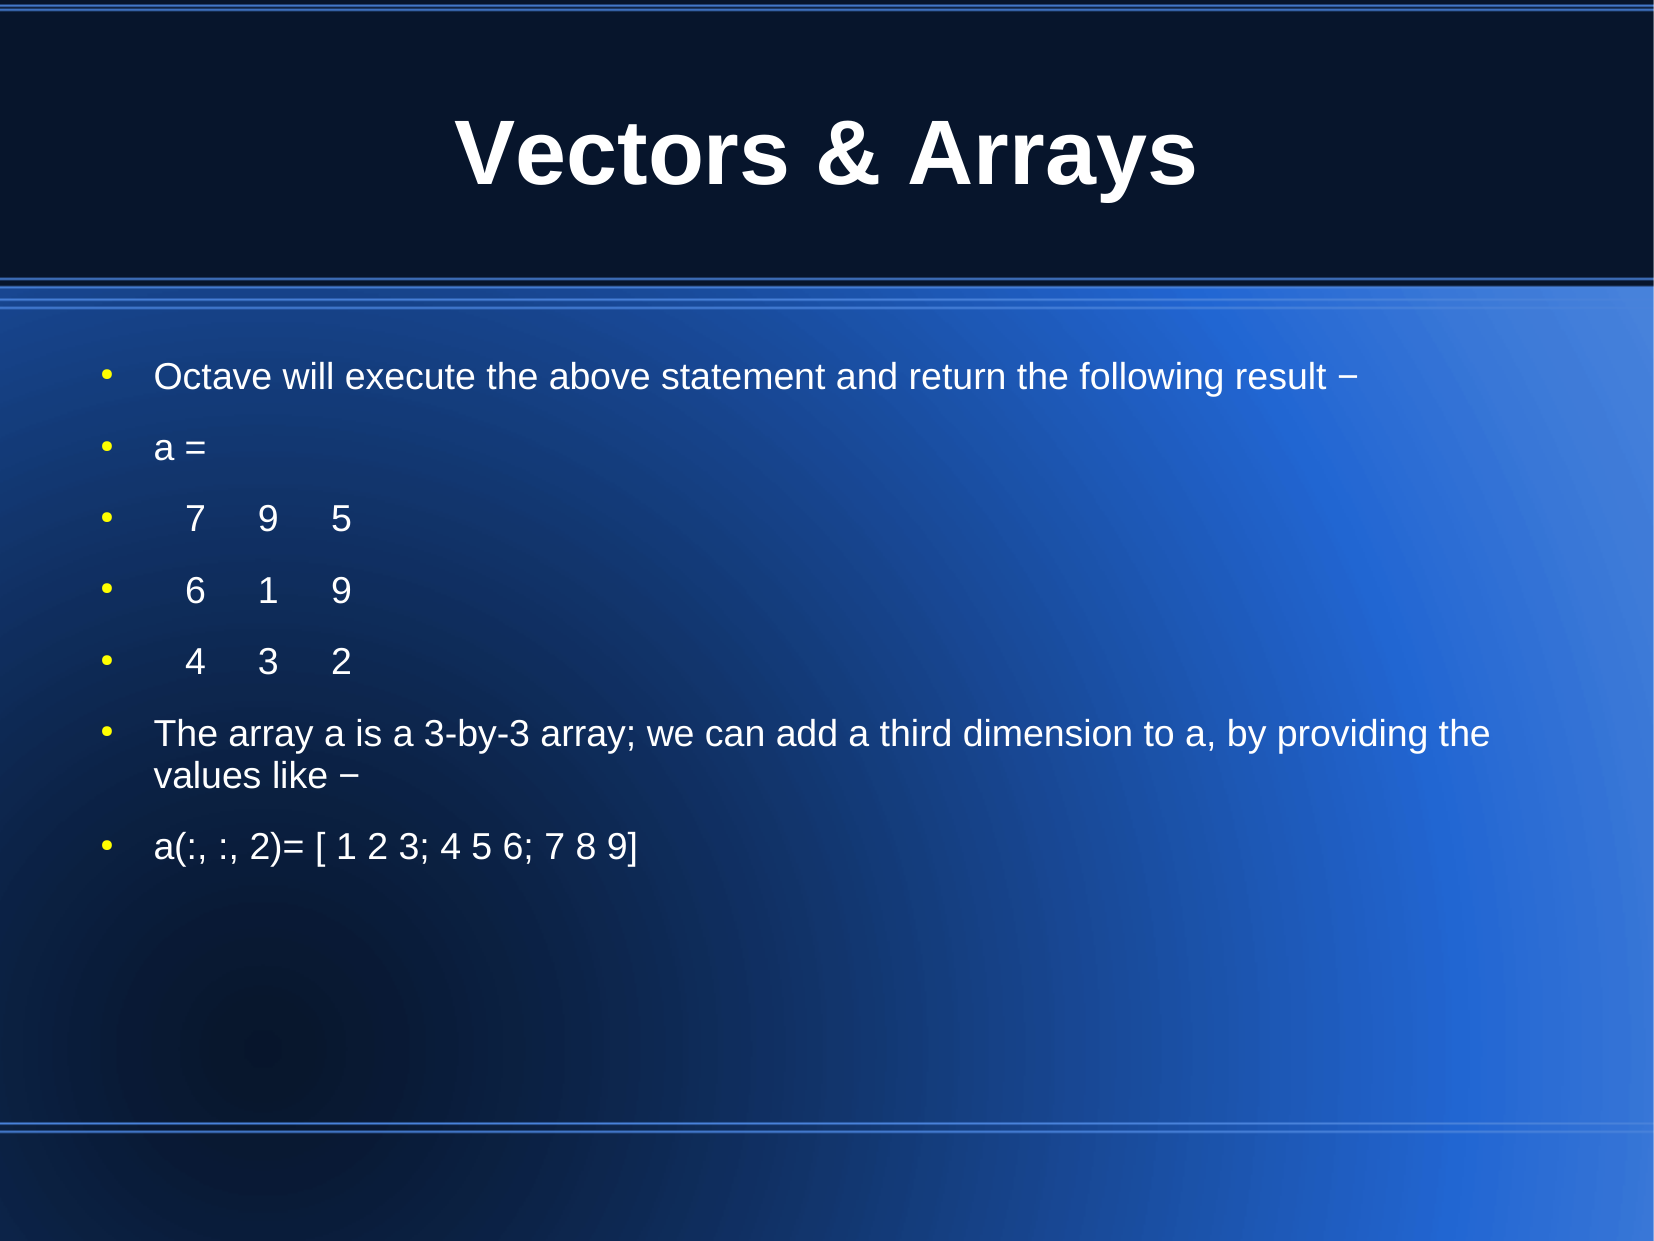

# Vectors & Arrays
Octave will execute the above statement and return the following result −
a =
 7 9 5
 6 1 9
 4 3 2
The array a is a 3-by-3 array; we can add a third dimension to a, by providing the values like −
a(:, :, 2)= [ 1 2 3; 4 5 6; 7 8 9]